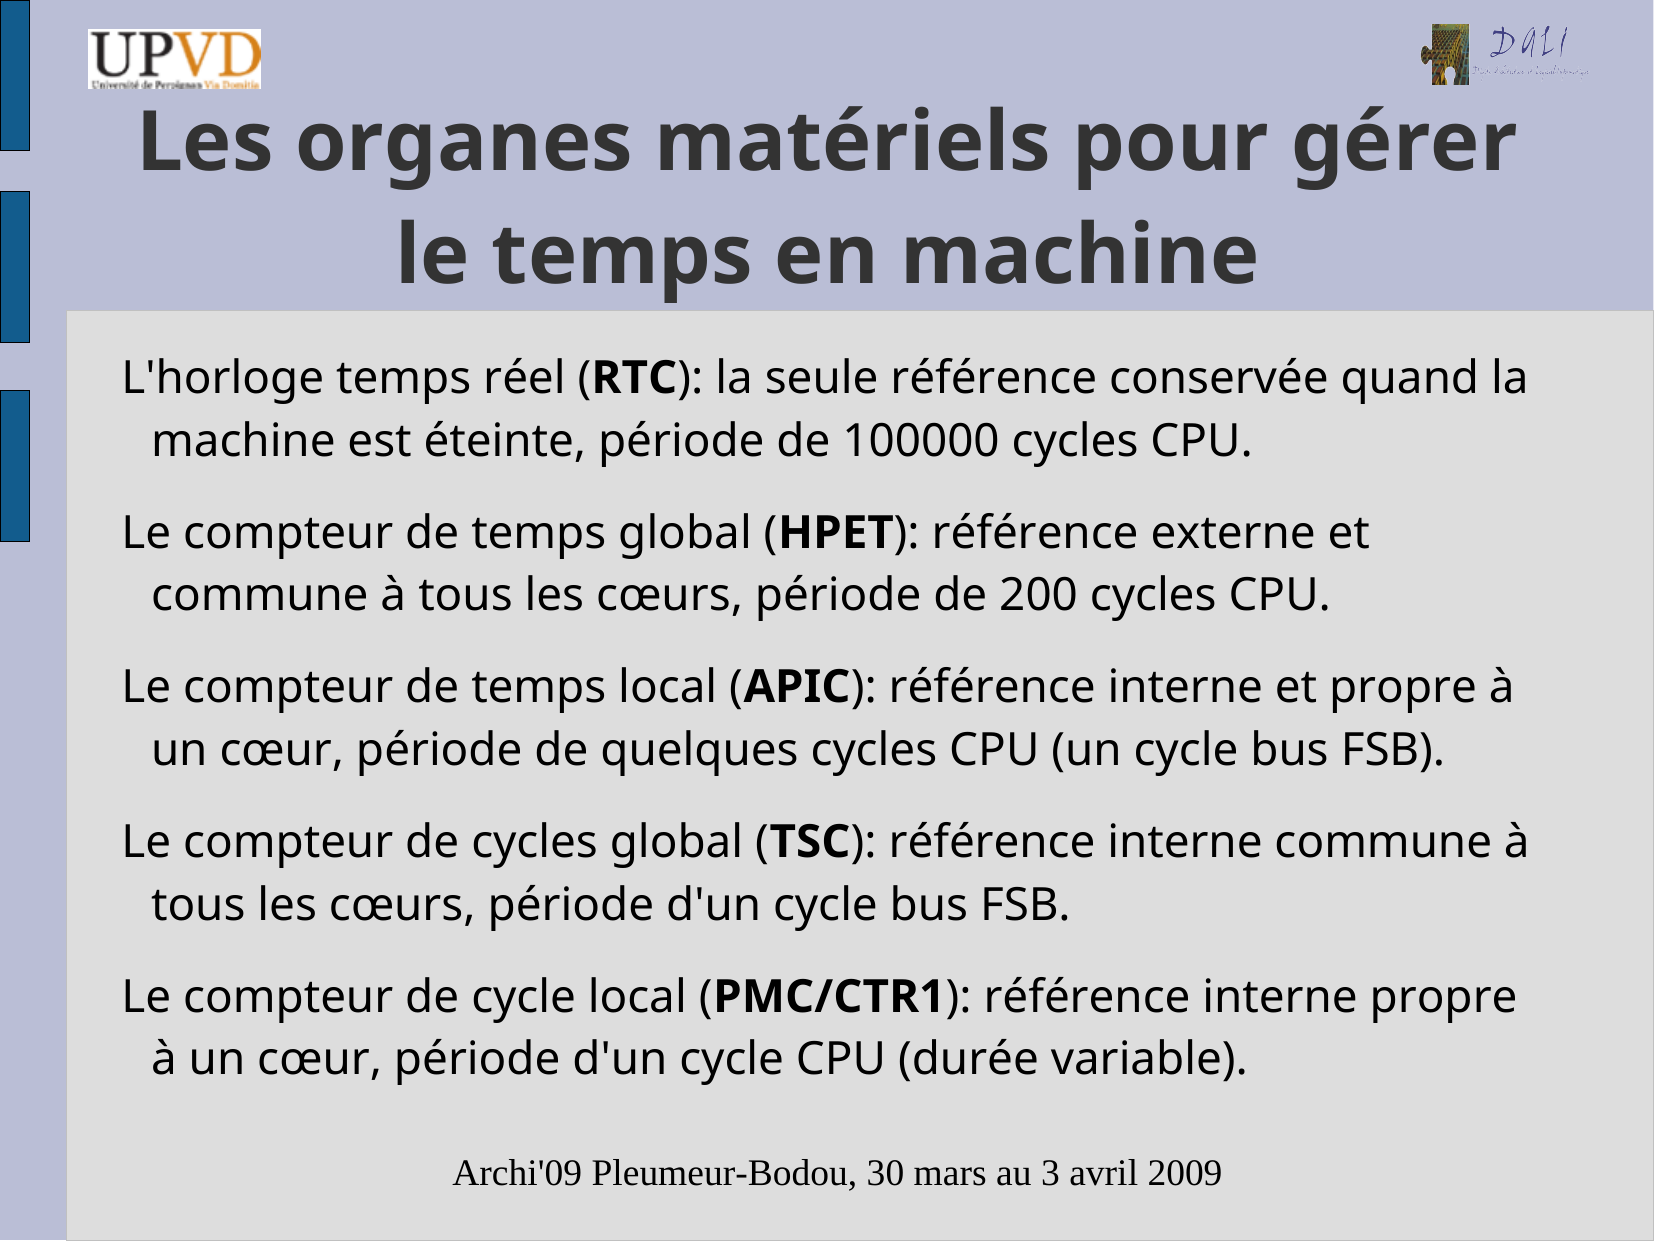

# Les organes matériels pour gérer le temps en machine
L'horloge temps réel (RTC): la seule référence conservée quand la machine est éteinte, période de 100000 cycles CPU.
Le compteur de temps global (HPET): référence externe et commune à tous les cœurs, période de 200 cycles CPU.
Le compteur de temps local (APIC): référence interne et propre à un cœur, période de quelques cycles CPU (un cycle bus FSB).
Le compteur de cycles global (TSC): référence interne commune à tous les cœurs, période d'un cycle bus FSB.
Le compteur de cycle local (PMC/CTR1): référence interne propre à un cœur, période d'un cycle CPU (durée variable).
Archi'09 Pleumeur-Bodou, 30 mars au 3 avril 2009